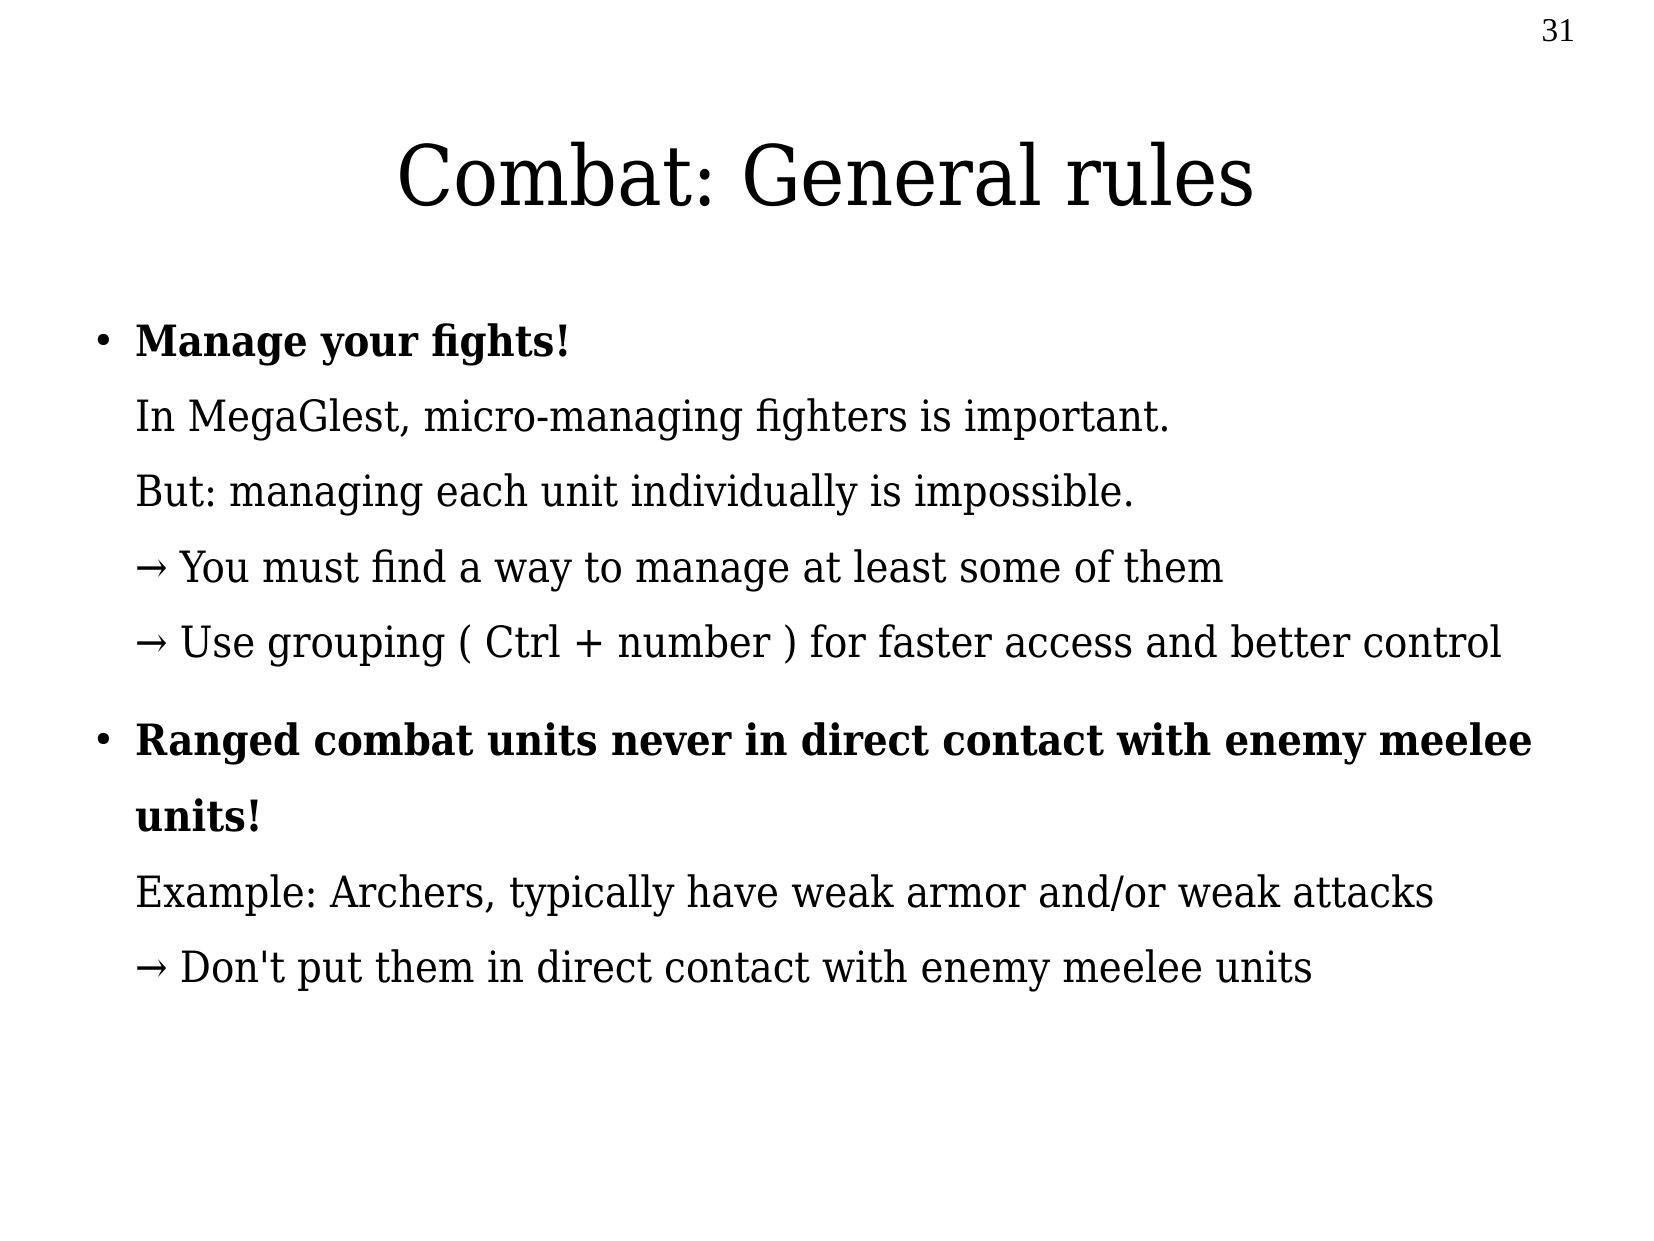

# Combat: General rules
Manage your fights!
In MegaGlest, micro-managing fighters is important.
But: managing each unit individually is impossible.
→ You must find a way to manage at least some of them
→ Use grouping ( Ctrl + number ) for faster access and better control
Ranged combat units never in direct contact with enemy meelee units!
Example: Archers, typically have weak armor and/or weak attacks
→ Don't put them in direct contact with enemy meelee units